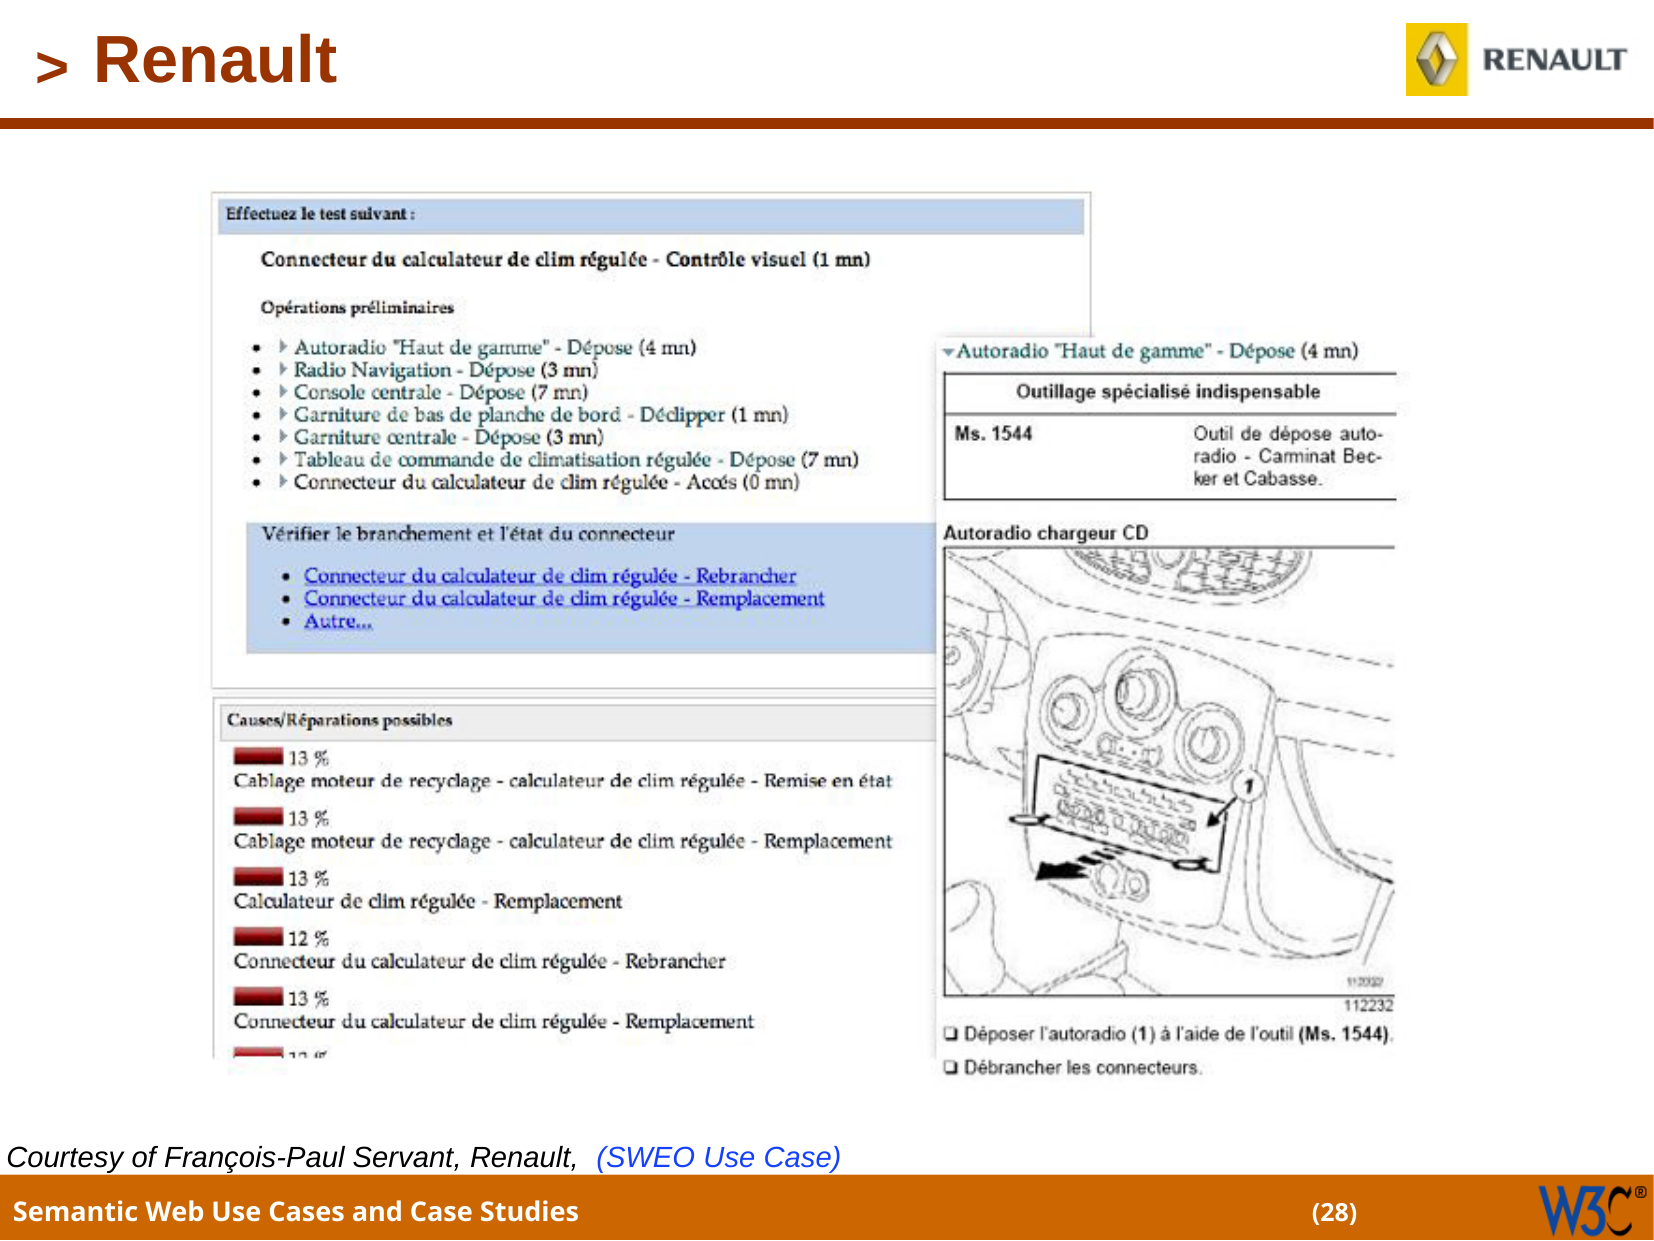

# Renault
Courtesy of François-Paul Servant, Renault, (SWEO Use Case)